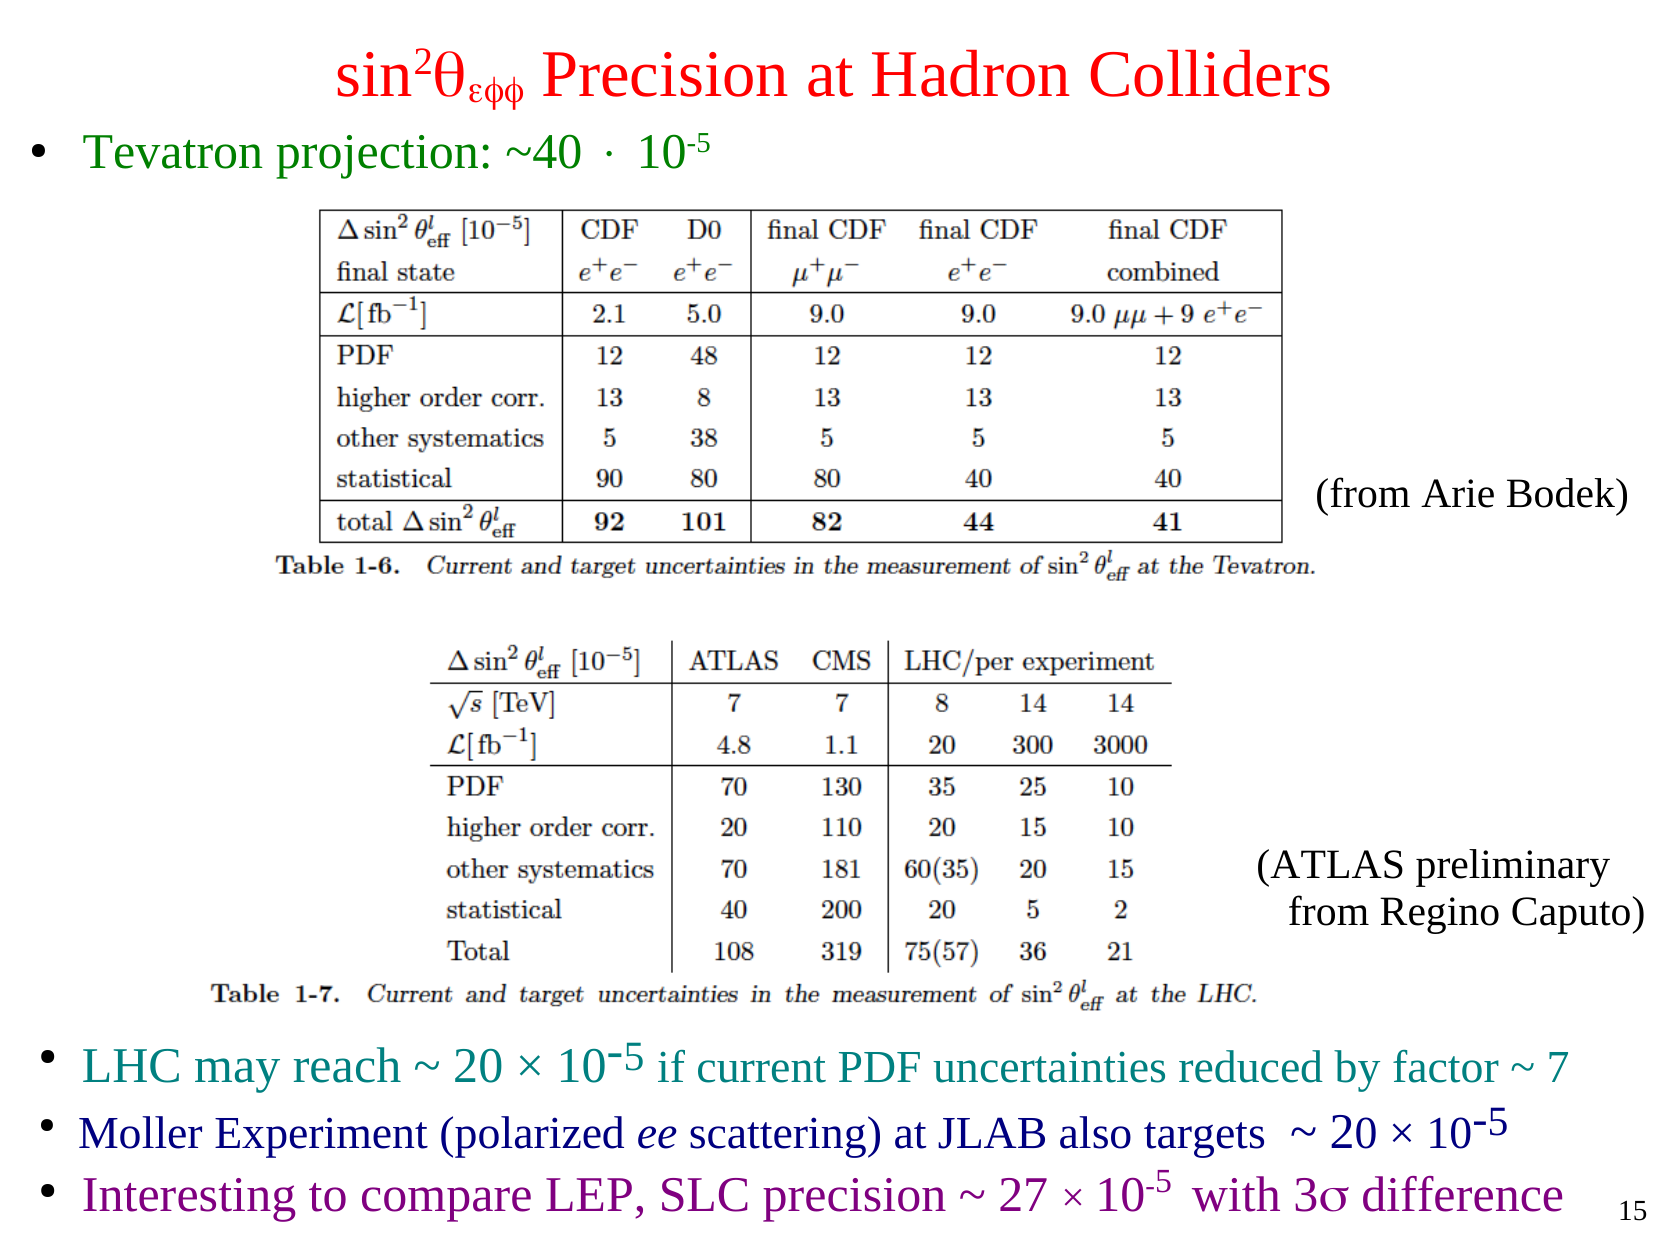

# sin2θeff Precision at Hadron Colliders
Tevatron projection: ~40 × 10-5
(from Arie Bodek)
(ATLAS preliminary
 from Regino Caputo)
 LHC may reach ~ 20 × 10-5 if current PDF uncertainties reduced by factor ~ 7
 Moller Experiment (polarized ee scattering) at JLAB also targets ~ 20 × 10-5
 Interesting to compare LEP, SLC precision ~ 27 × 10-5 with 3σ difference
15